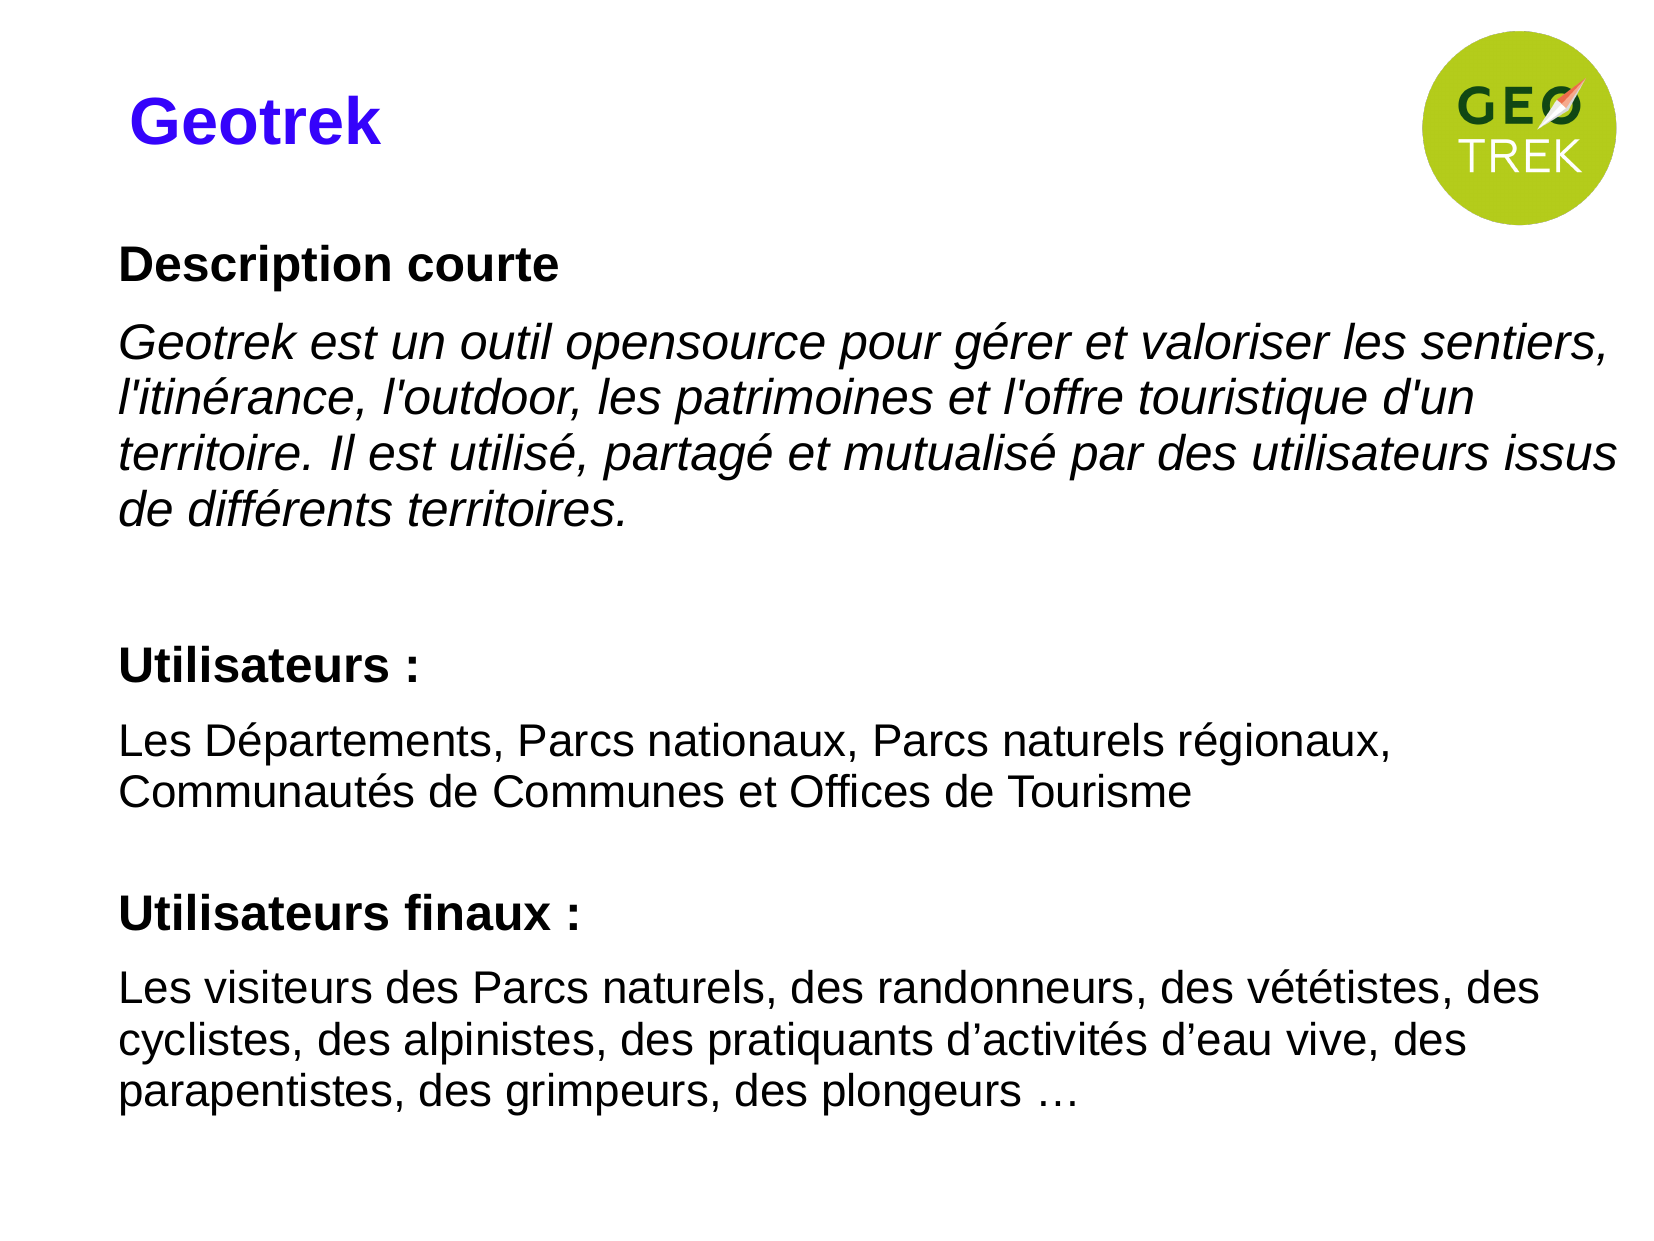

# Geotrek
Description courte
Geotrek est un outil opensource pour gérer et valoriser les sentiers, l'itinérance, l'outdoor, les patrimoines et l'offre touristique d'un territoire. Il est utilisé, partagé et mutualisé par des utilisateurs issus de différents territoires.
Utilisateurs :
Les Départements, Parcs nationaux, Parcs naturels régionaux, Communautés de Communes et Offices de Tourisme
Utilisateurs finaux :
Les visiteurs des Parcs naturels, des randonneurs, des vététistes, des cyclistes, des alpinistes, des pratiquants d’activités d’eau vive, des parapentistes, des grimpeurs, des plongeurs …